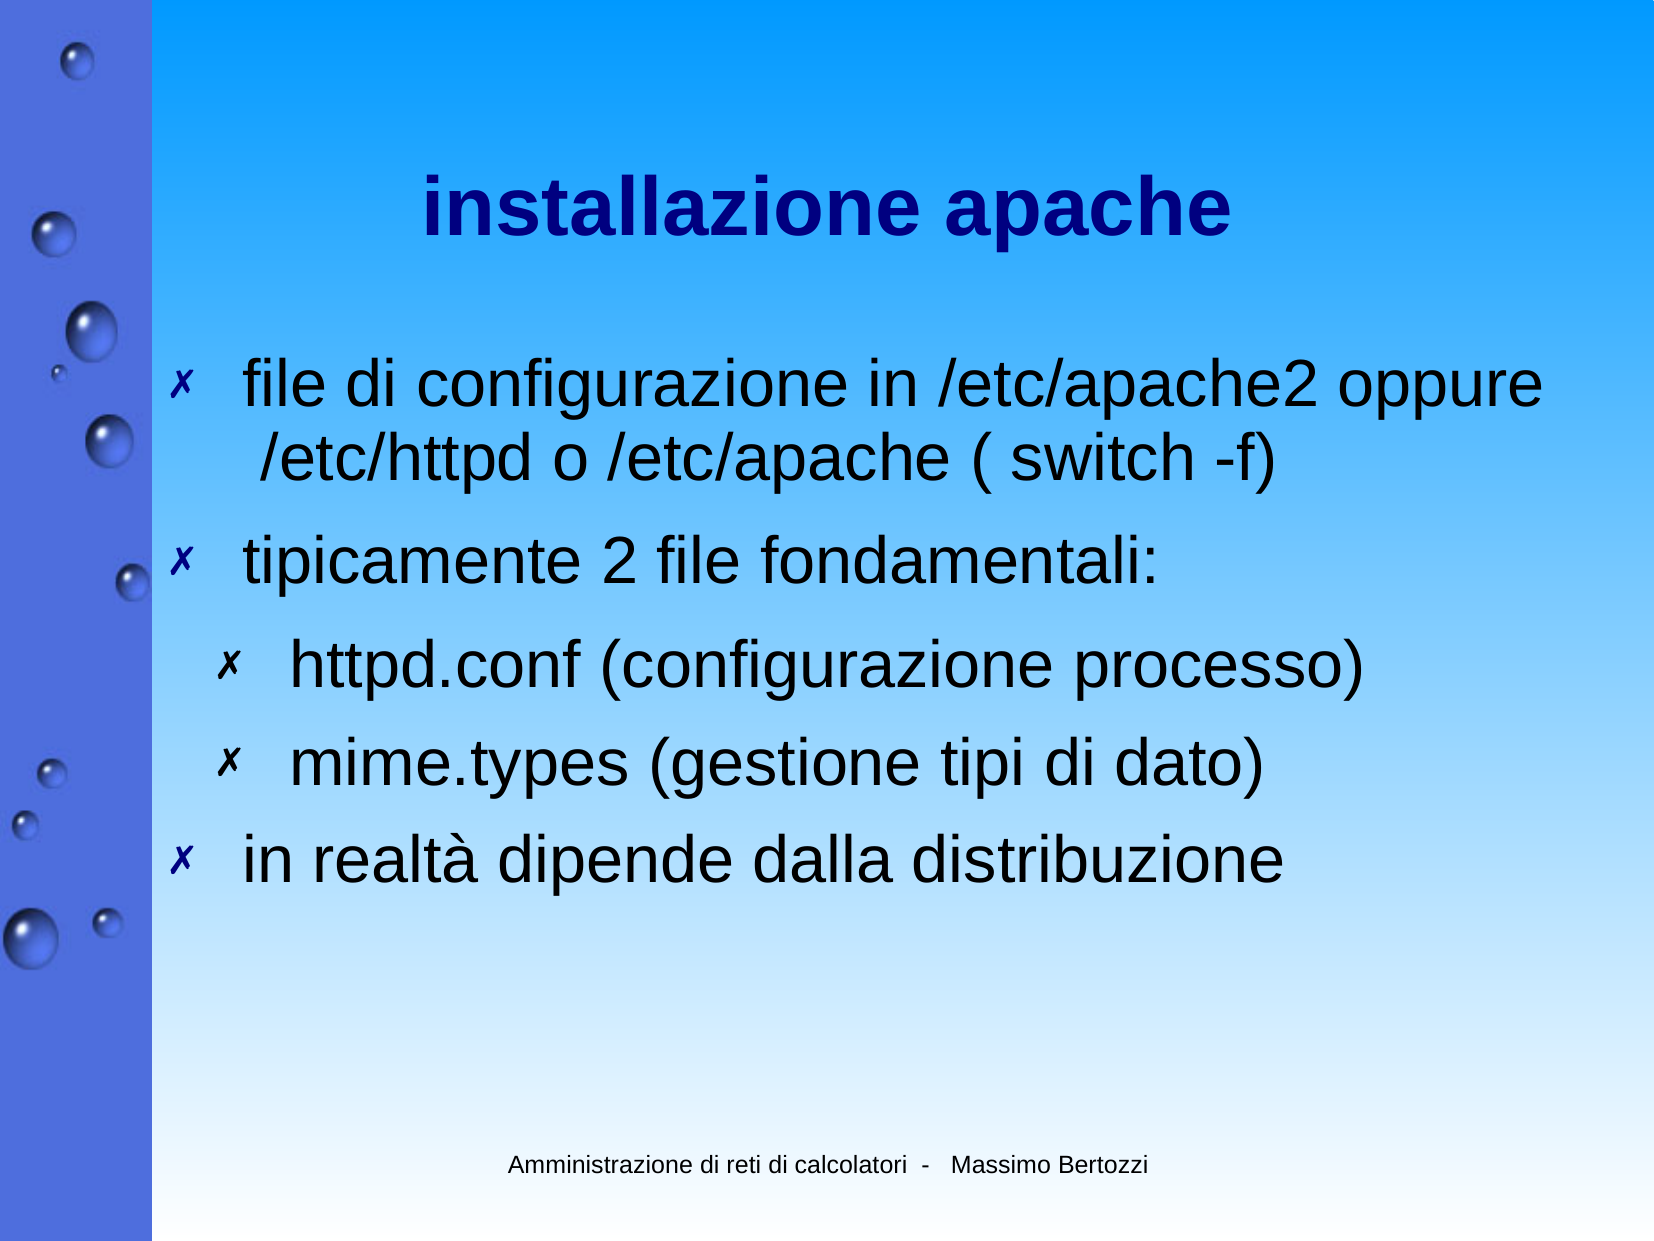

# installazione apache
file di configurazione in /etc/apache2 oppure /etc/httpd o /etc/apache ( switch -f)
tipicamente 2 file fondamentali:
httpd.conf (configurazione processo)
mime.types (gestione tipi di dato)
in realtà dipende dalla distribuzione